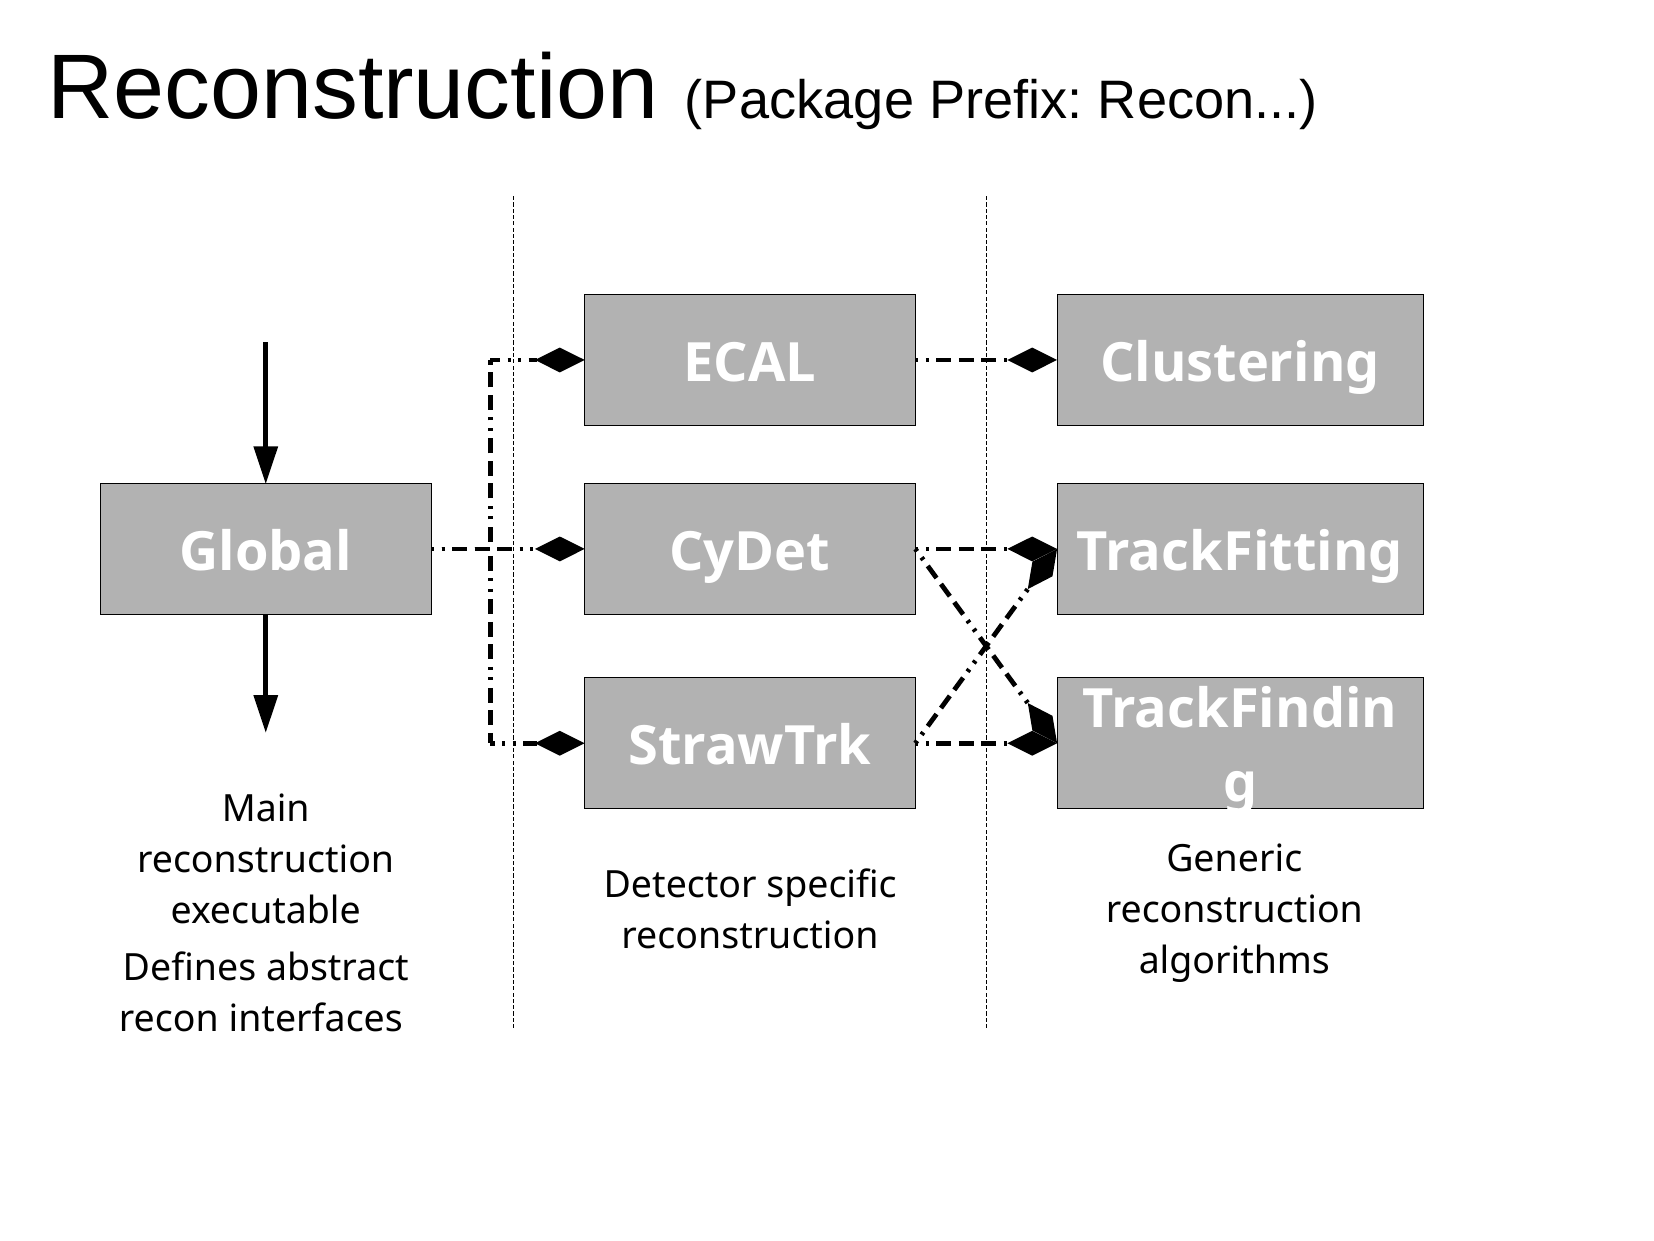

# Reconstruction (Package Prefix: Recon...)
ECAL
Clustering
Global
CyDet
TrackFitting
StrawTrk
TrackFinding
Main reconstruction executable
Defines abstract recon interfaces
Detector specific reconstruction
Generic reconstruction algorithms